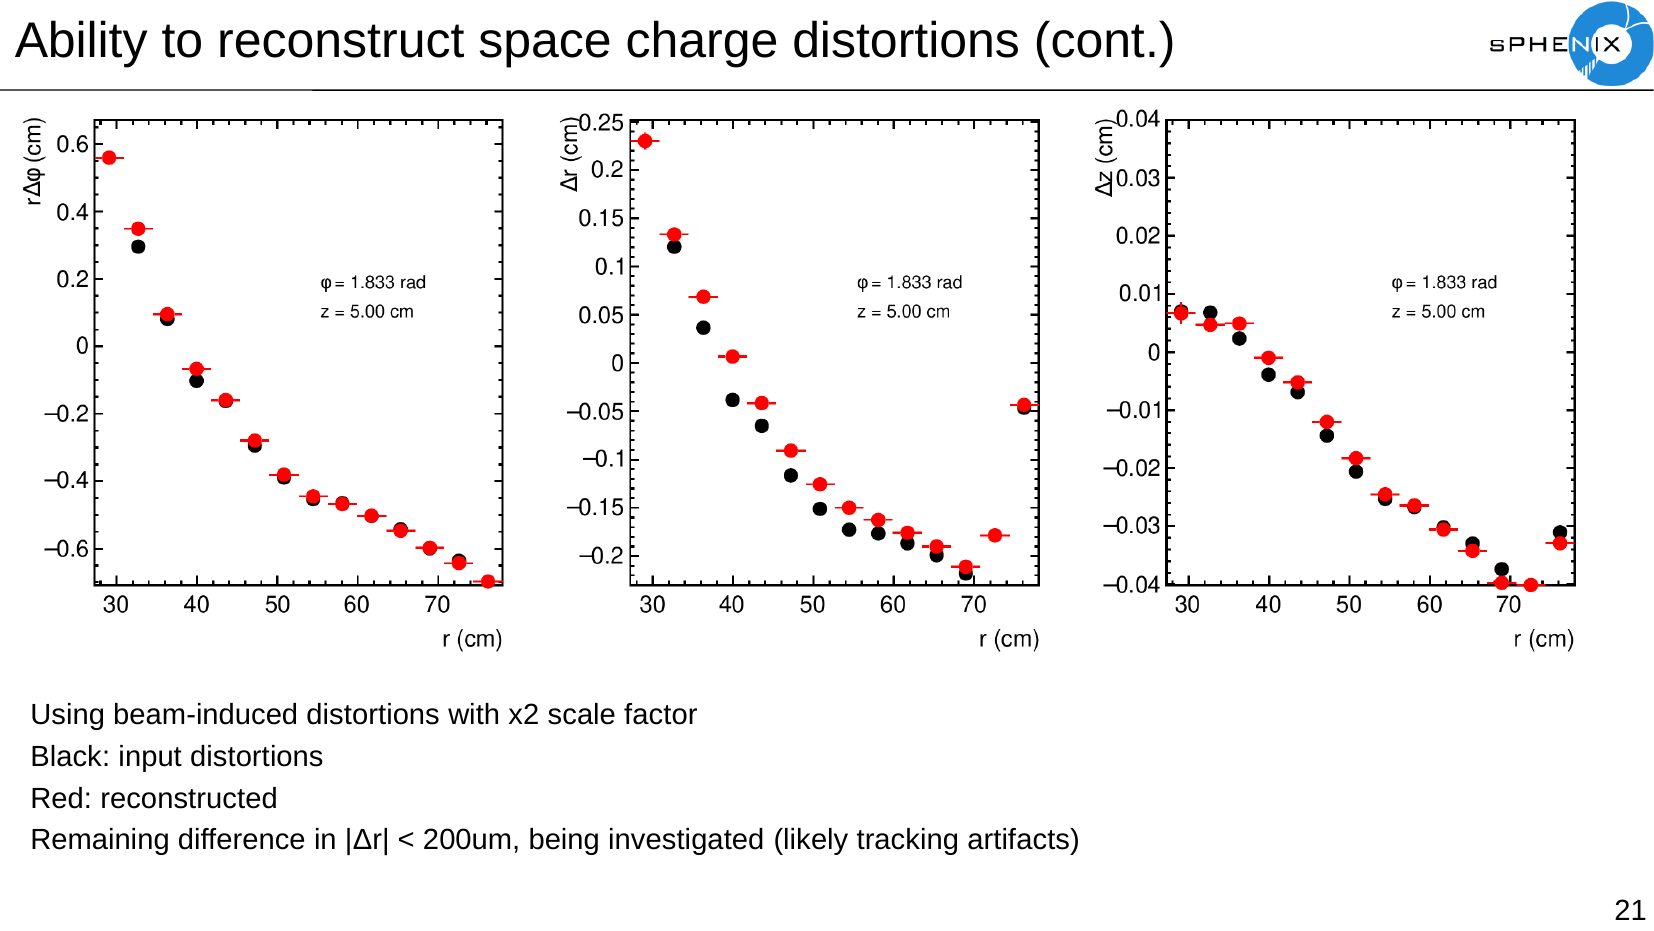

Ability to reconstruct space charge distortions (cont.)
Using beam-induced distortions with x2 scale factor
Black: input distortions
Red: reconstructed
Remaining difference in |Δr| < 200um, being investigated (likely tracking artifacts)